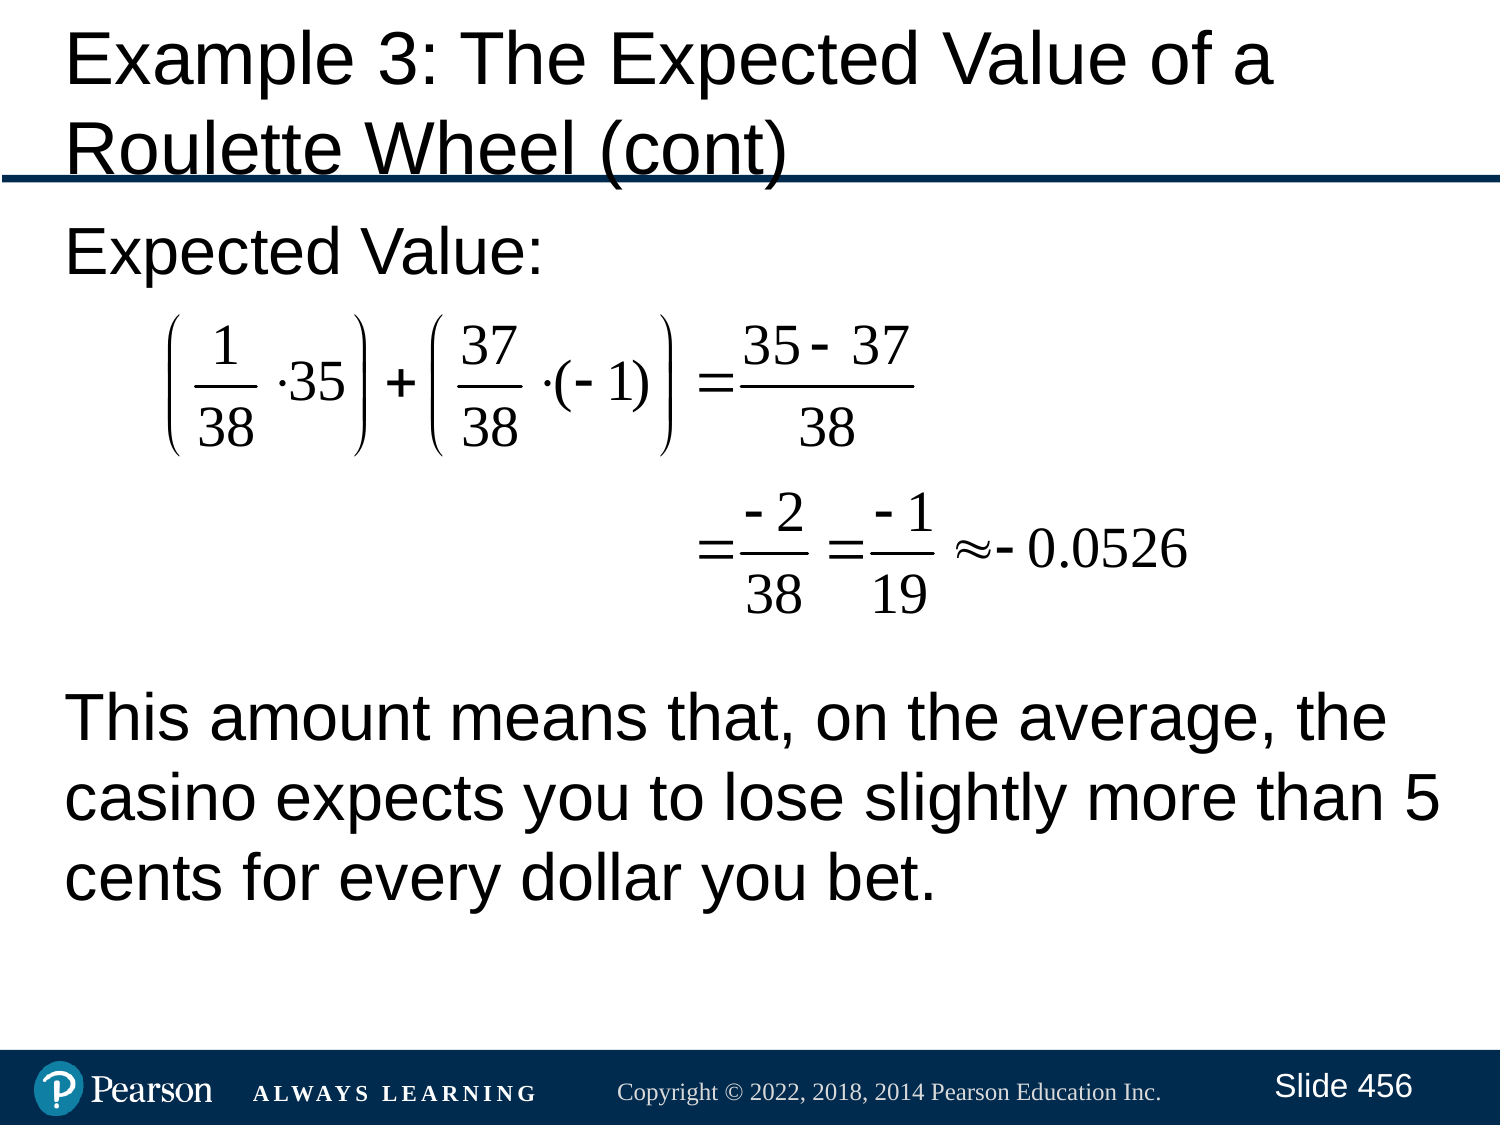

# Example 3: The Expected Value of a Roulette Wheel (cont)
Expected Value:
This amount means that, on the average, the casino expects you to lose slightly more than 5 cents for every dollar you bet.